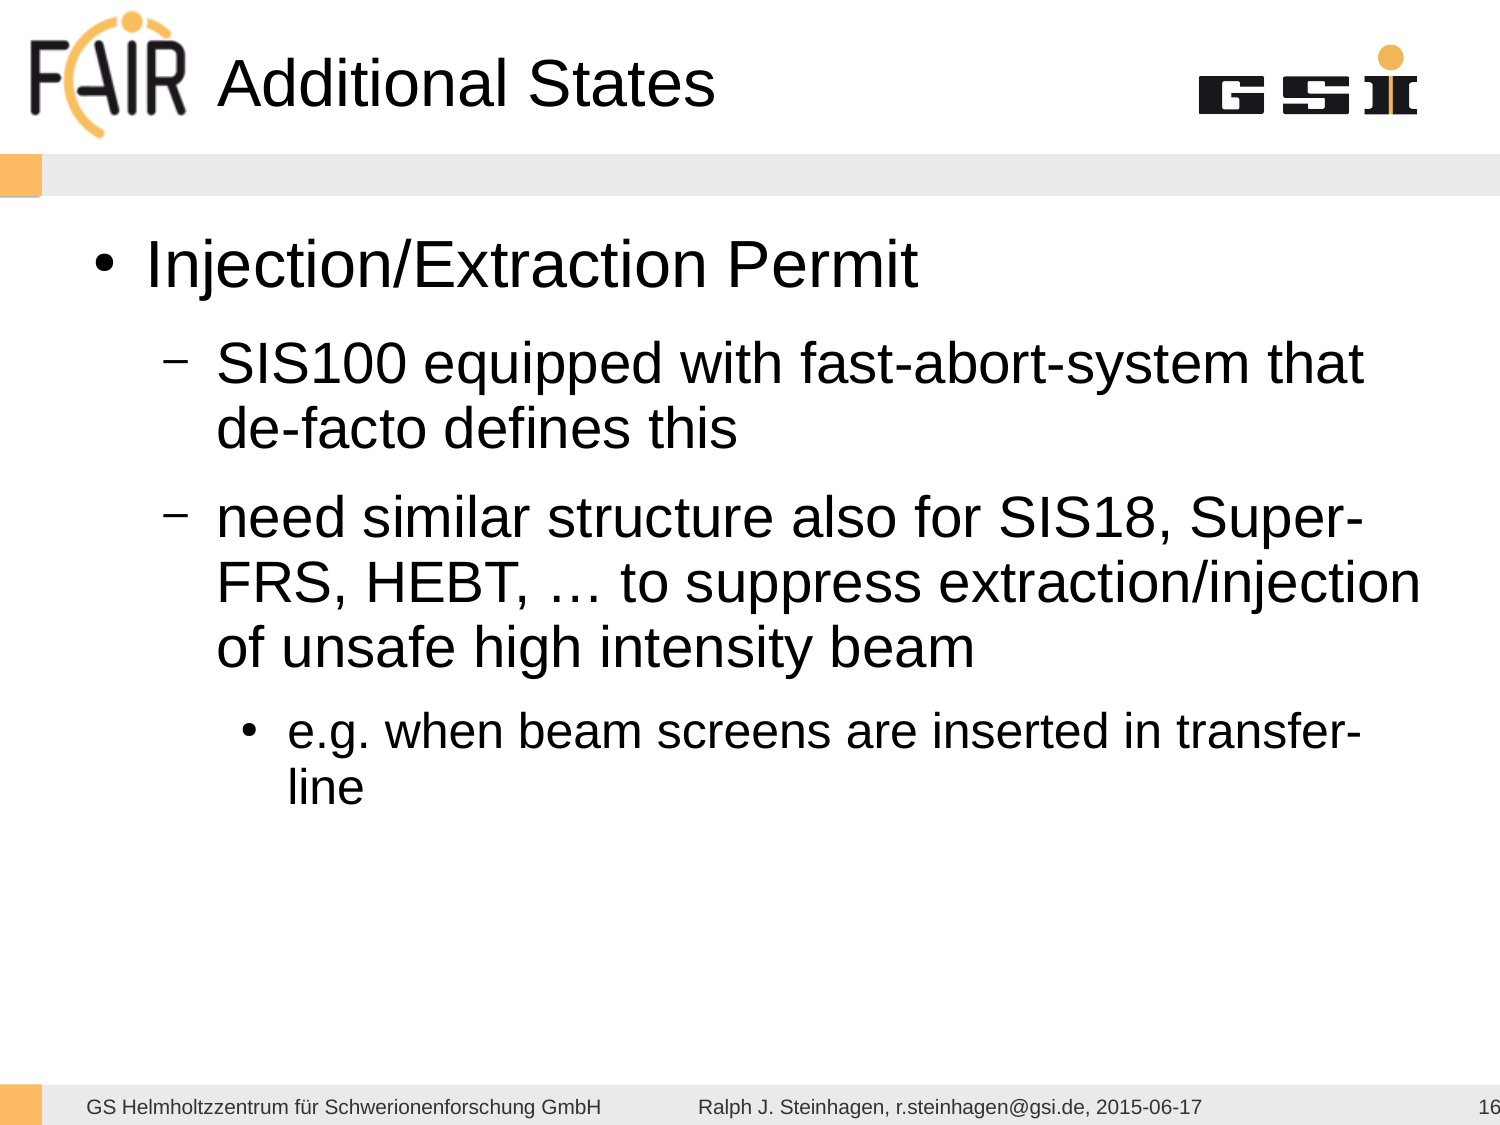

# Additional States
Injection/Extraction Permit
SIS100 equipped with fast-abort-system that de-facto defines this
need similar structure also for SIS18, Super-FRS, HEBT, … to suppress extraction/injection of unsafe high intensity beam
e.g. when beam screens are inserted in transfer-line